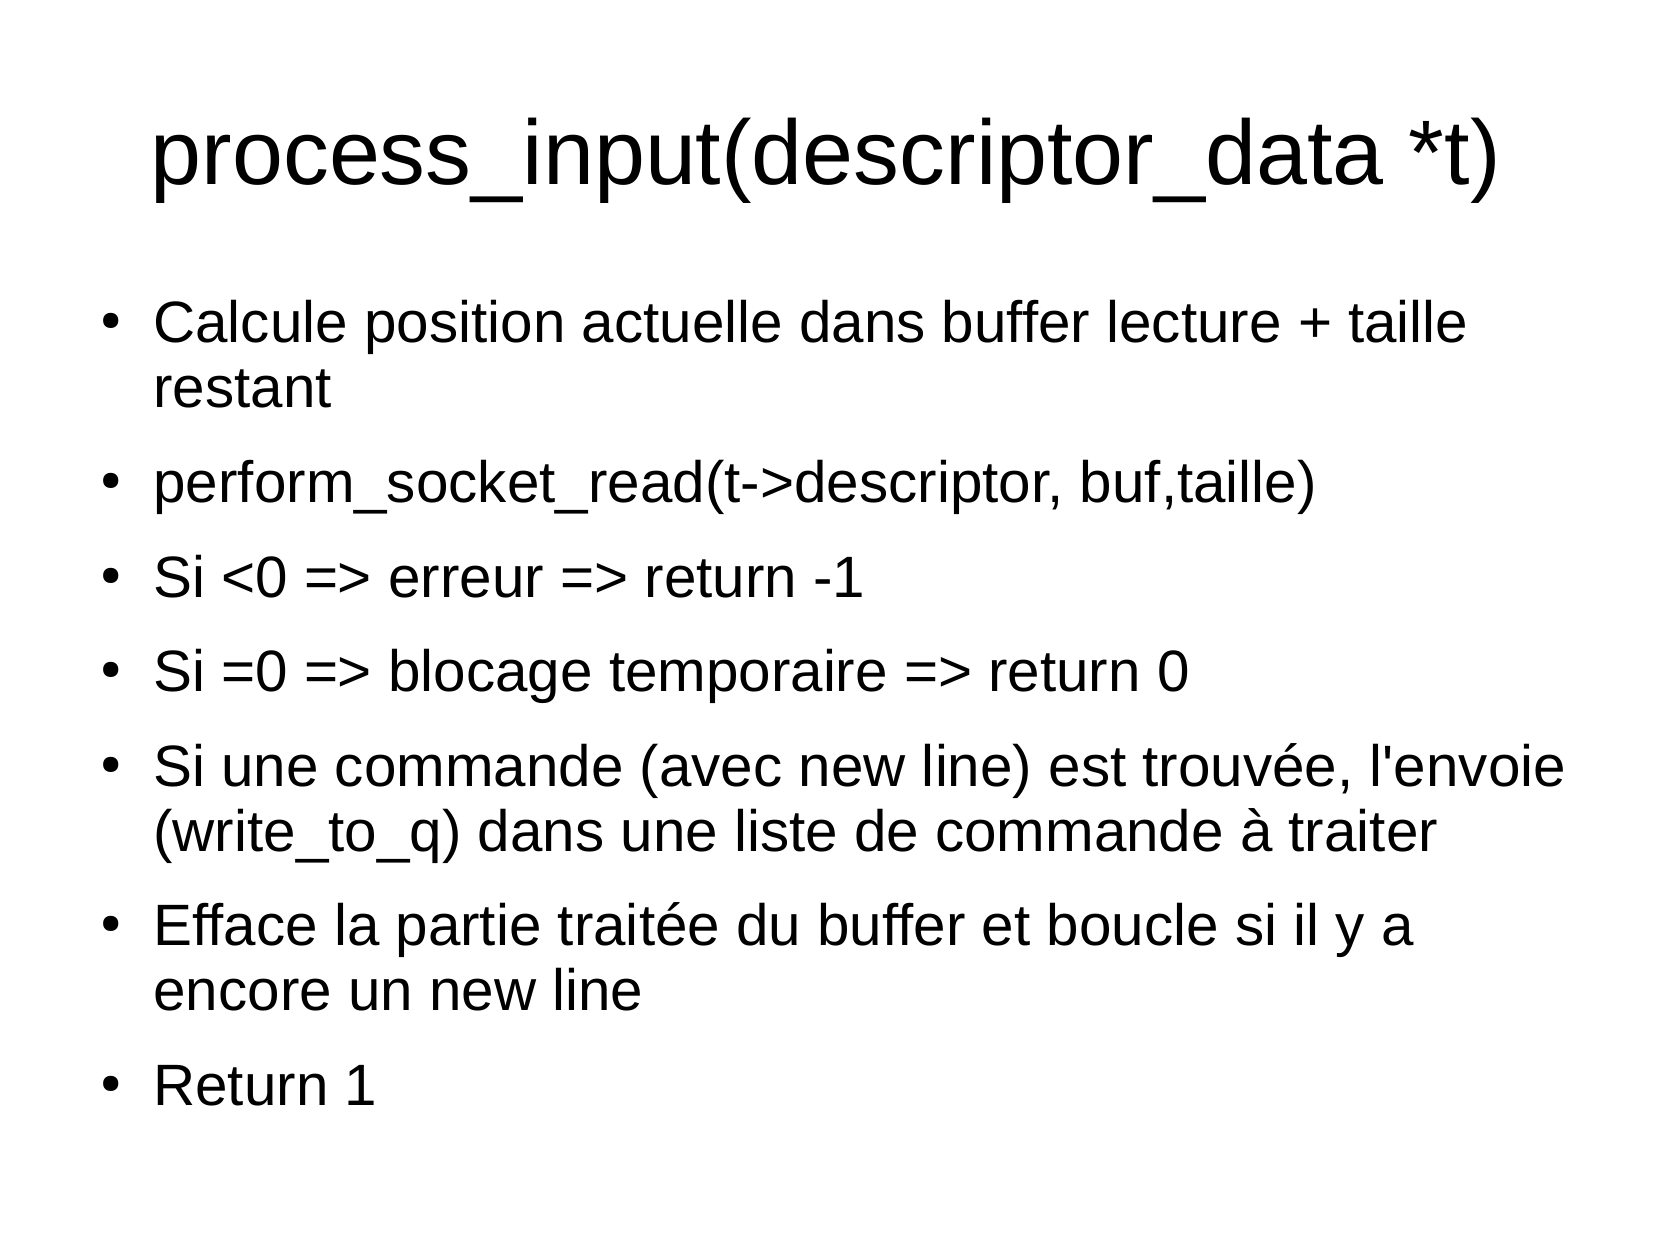

# process_input(descriptor_data *t)
Calcule position actuelle dans buffer lecture + taille restant
perform_socket_read(t->descriptor, buf,taille)
Si <0 => erreur => return -1
Si =0 => blocage temporaire => return 0
Si une commande (avec new line) est trouvée, l'envoie (write_to_q) dans une liste de commande à traiter
Efface la partie traitée du buffer et boucle si il y a encore un new line
Return 1